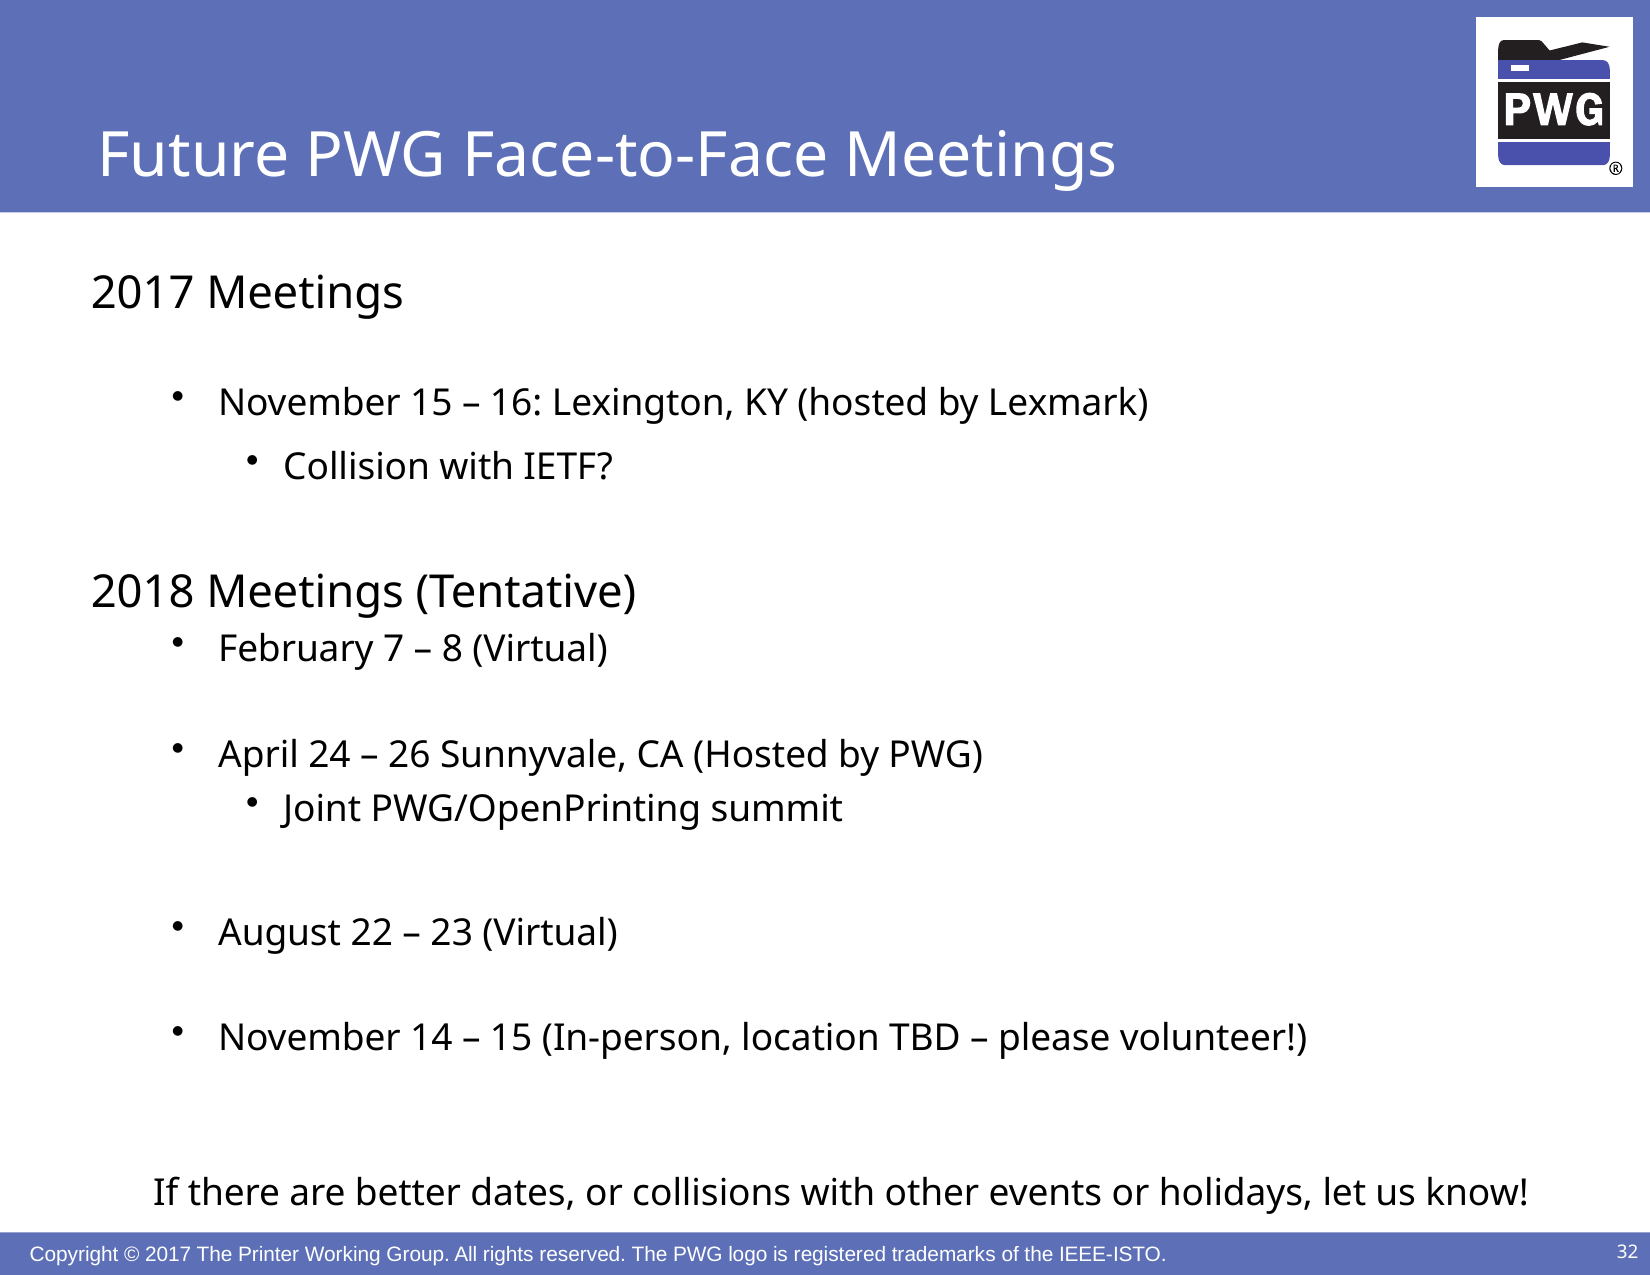

# Future PWG Face-to-Face Meetings
2017 Meetings
November 15 – 16: Lexington, KY (hosted by Lexmark)
Collision with IETF?
2018 Meetings (Tentative)
February 7 – 8 (Virtual)
April 24 – 26 Sunnyvale, CA (Hosted by PWG)
Joint PWG/OpenPrinting summit
August 22 – 23 (Virtual)
November 14 – 15 (In-person, location TBD – please volunteer!)
If there are better dates, or collisions with other events or holidays, let us know!